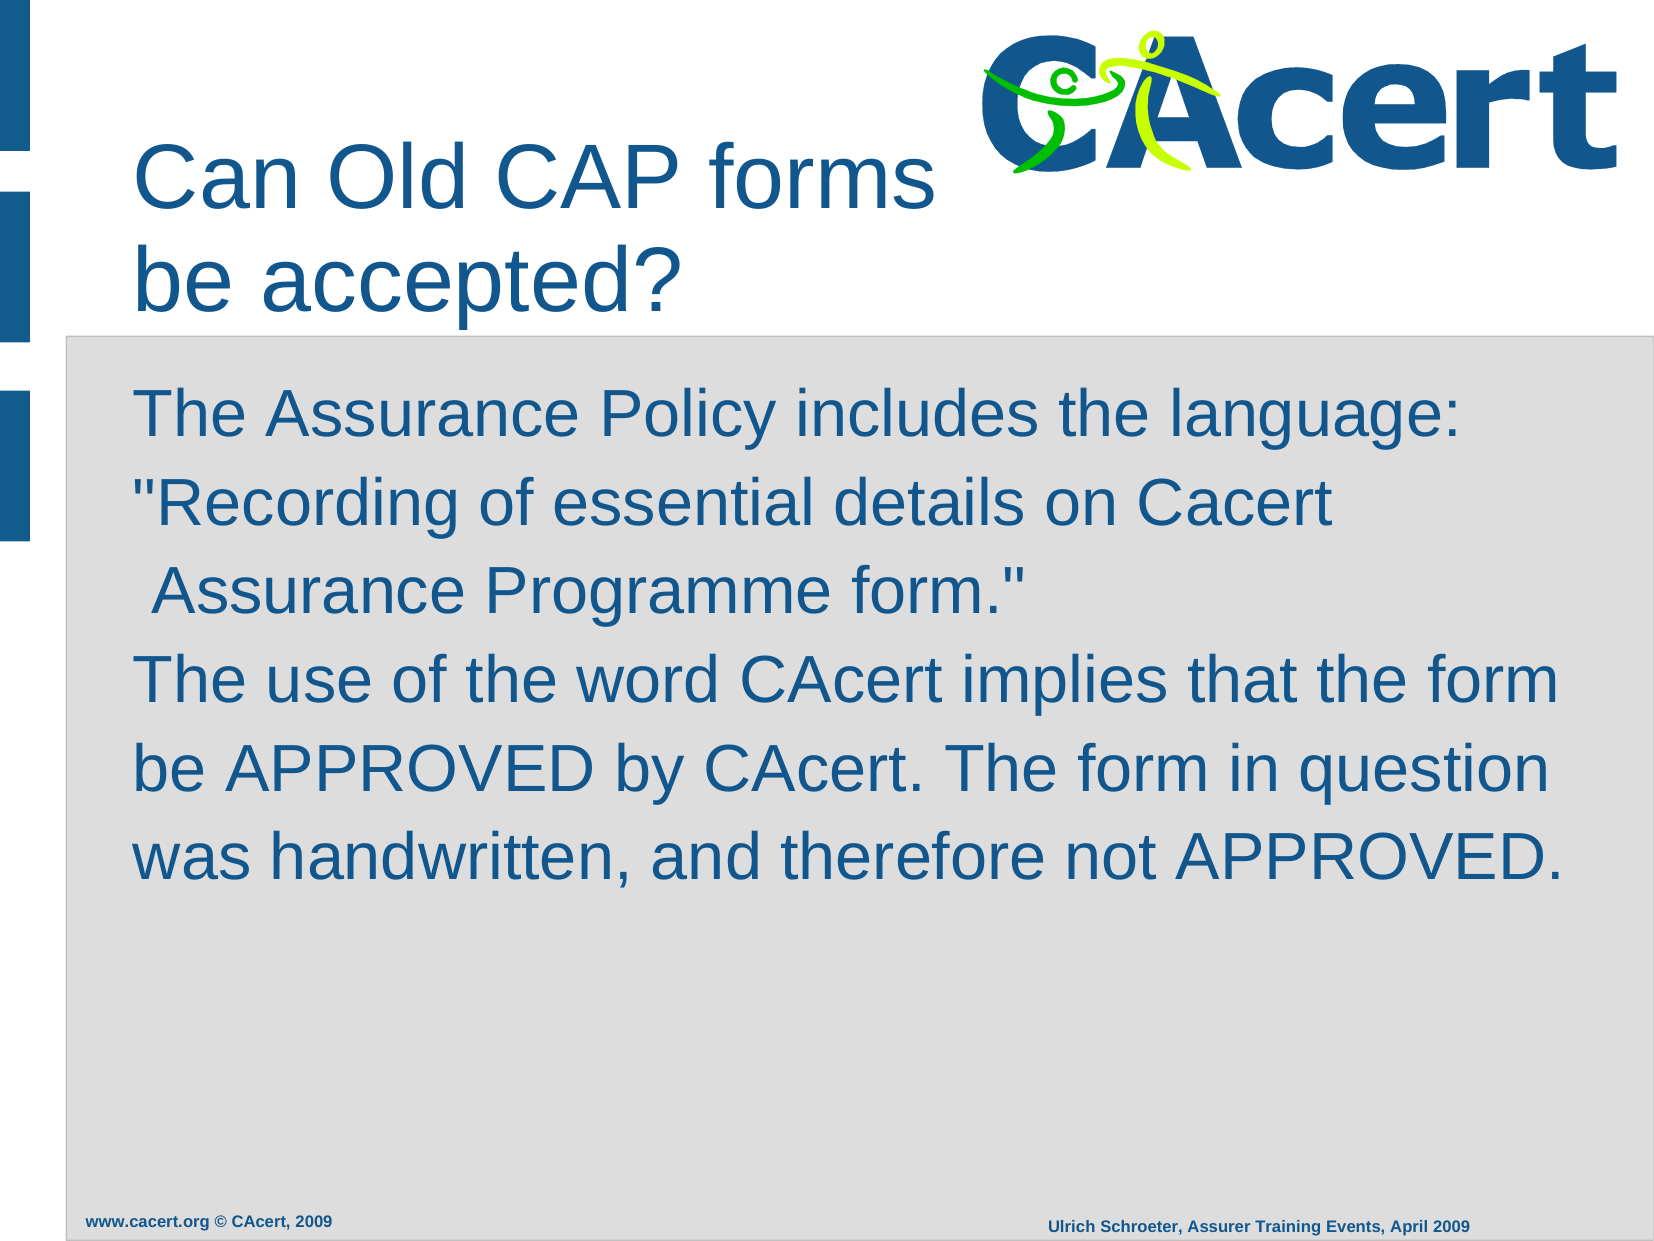

Can Old CAP forms
be accepted?
The Assurance Policy includes the language:
"Recording of essential details on Cacert
 Assurance Programme form."
The use of the word CAcert implies that the form
be APPROVED by CAcert. The form in question
was handwritten, and therefore not APPROVED.